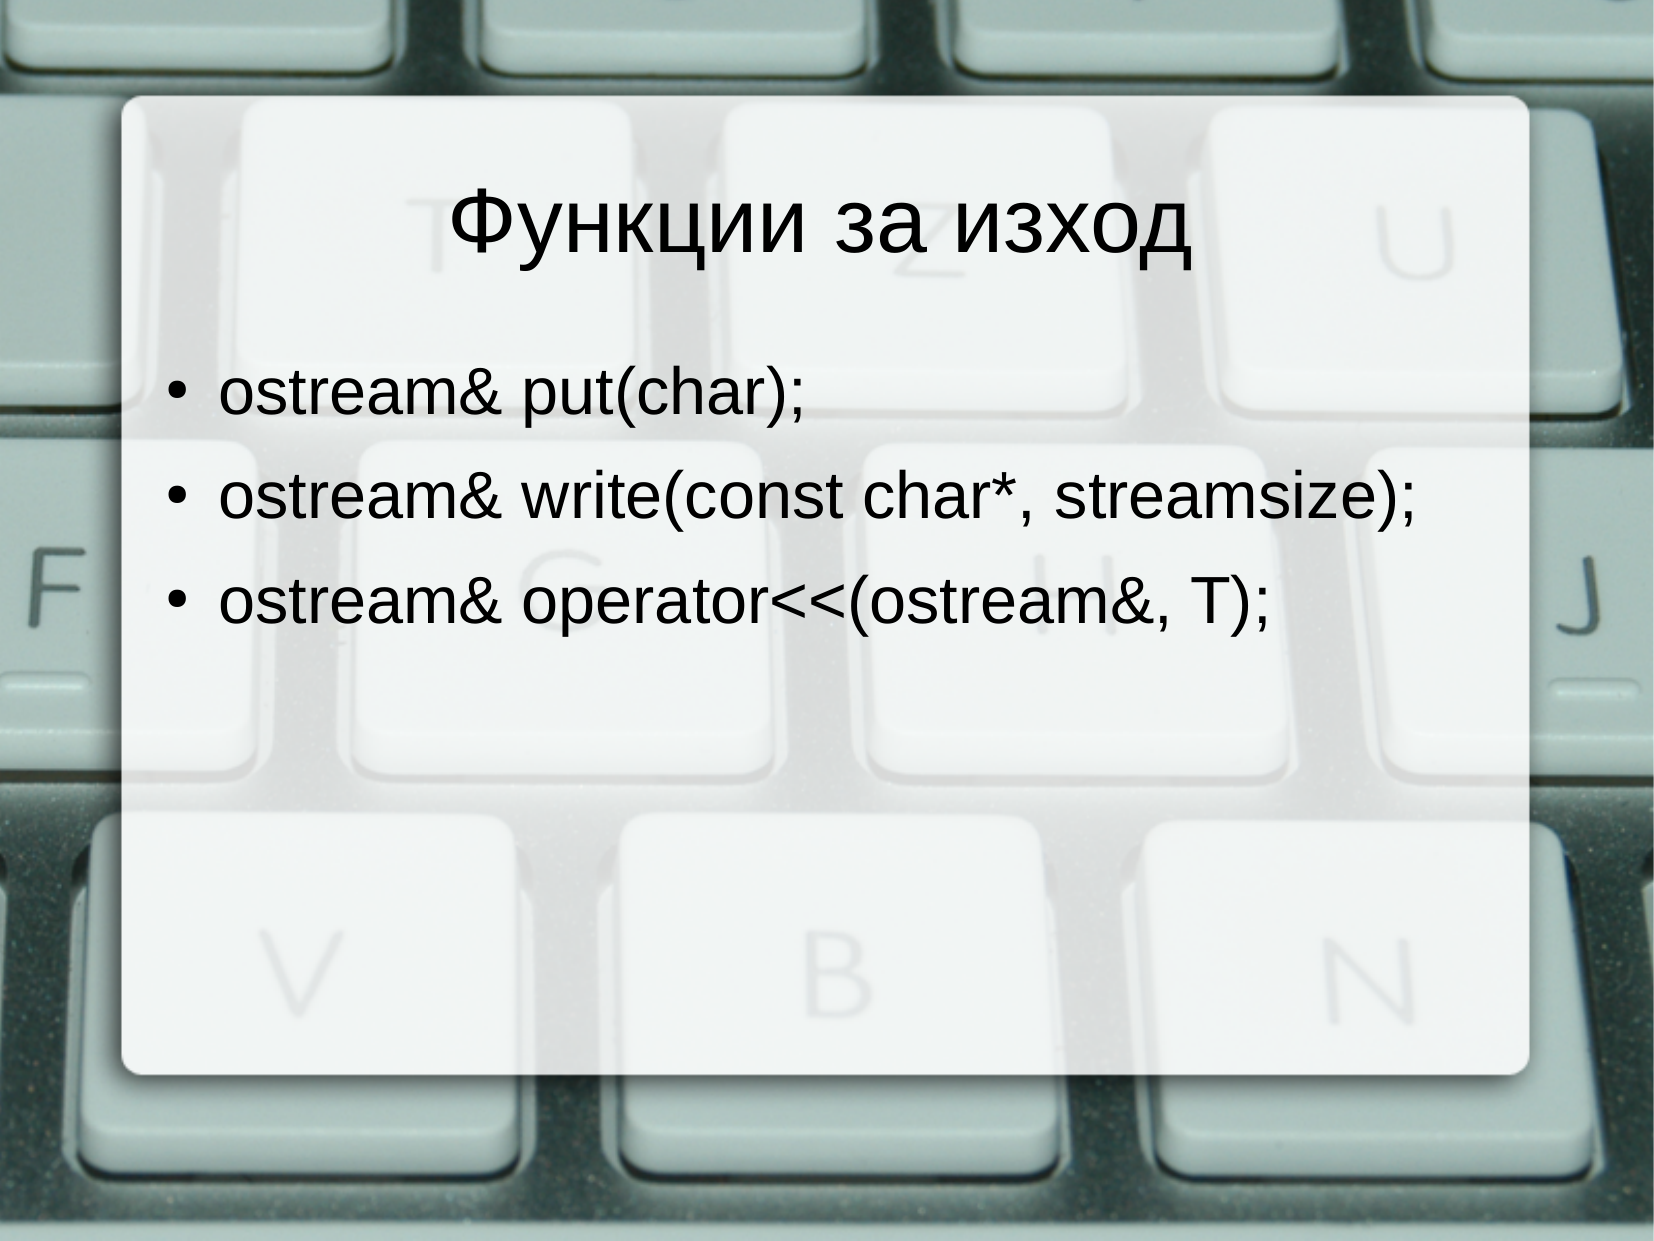

# Функции за изход
ostream& put(char);
ostream& write(const char*, streamsize);
ostream& operator<<(ostream&, T);